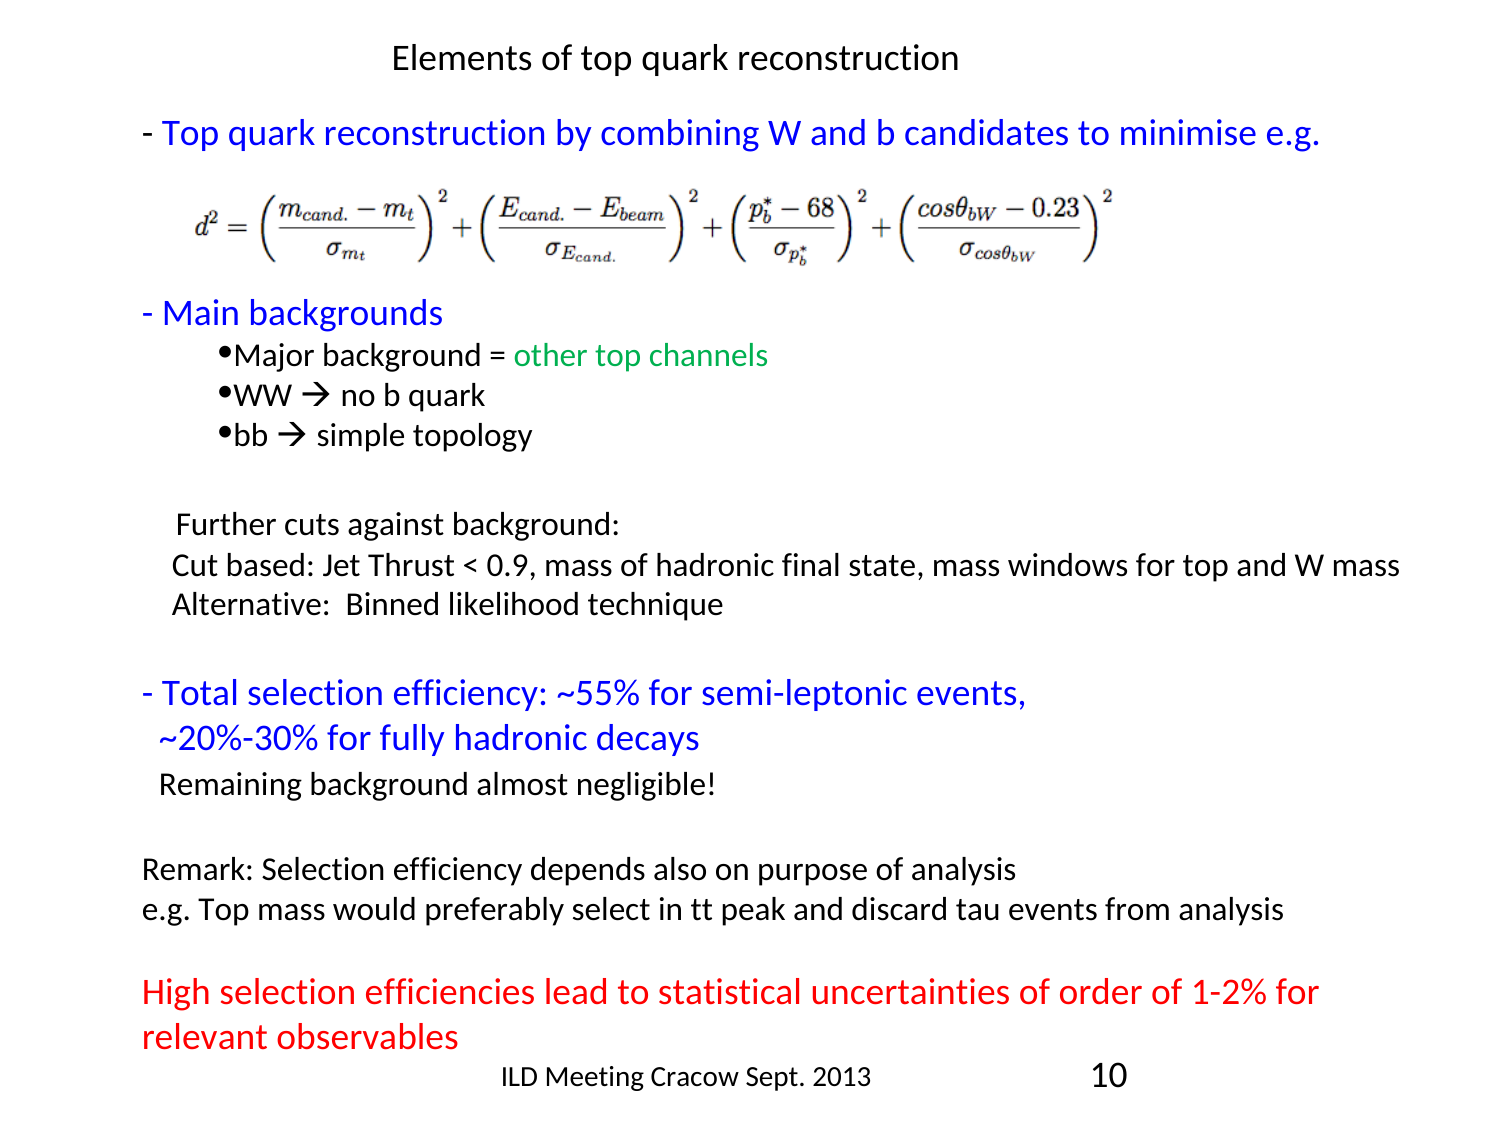

Elements of top quark reconstruction
- Top quark reconstruction by combining W and b candidates to minimise e.g.
- Main backgrounds
Major background = other top channels
WW  no b quark
bb  simple topology
 Further cuts against background:
 Cut based: Jet Thrust < 0.9, mass of hadronic final state, mass windows for top and W mass
 Alternative: Binned likelihood technique
- Total selection efficiency: ~55% for semi-leptonic events,
 ~20%-30% for fully hadronic decays
 Remaining background almost negligible!
Remark: Selection efficiency depends also on purpose of analysis
e.g. Top mass would preferably select in tt peak and discard tau events from analysis
High selection efficiencies lead to statistical uncertainties of order of 1-2% for
relevant observables
Snowmass Pre-Meeting Seattle April 2013
10